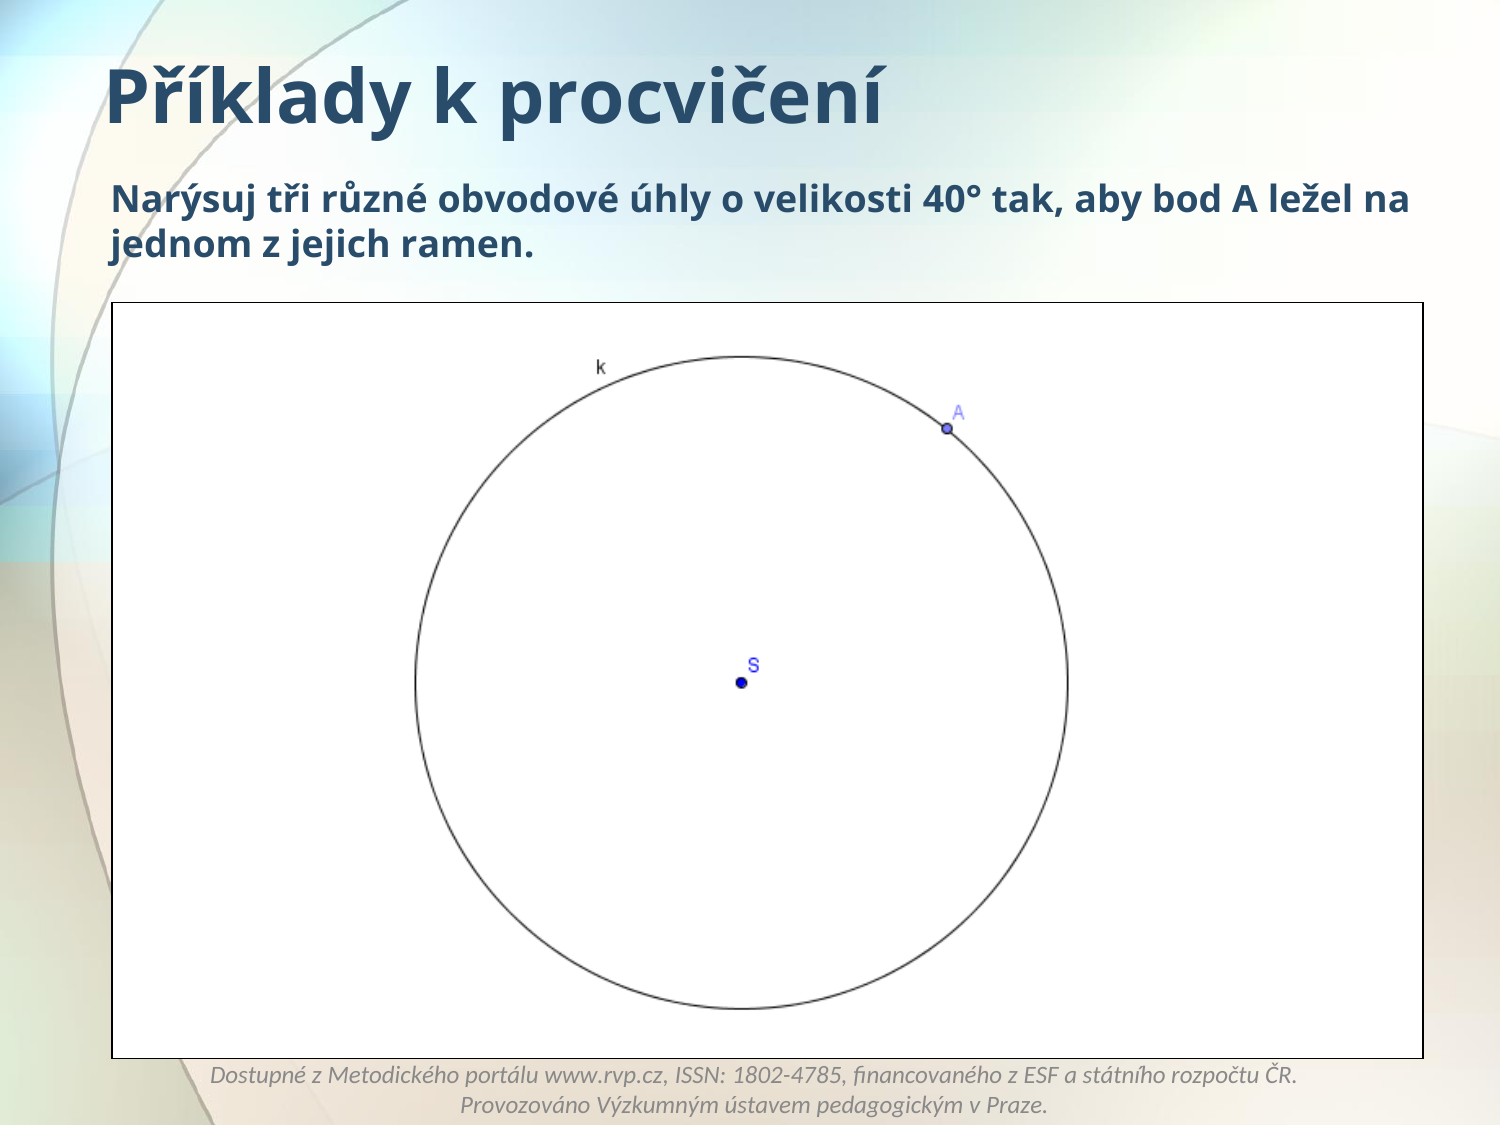

# Příklady k procvičení
Narýsuj tři různé obvodové úhly o velikosti 40° tak, aby bod A ležel na jednom z jejich ramen.